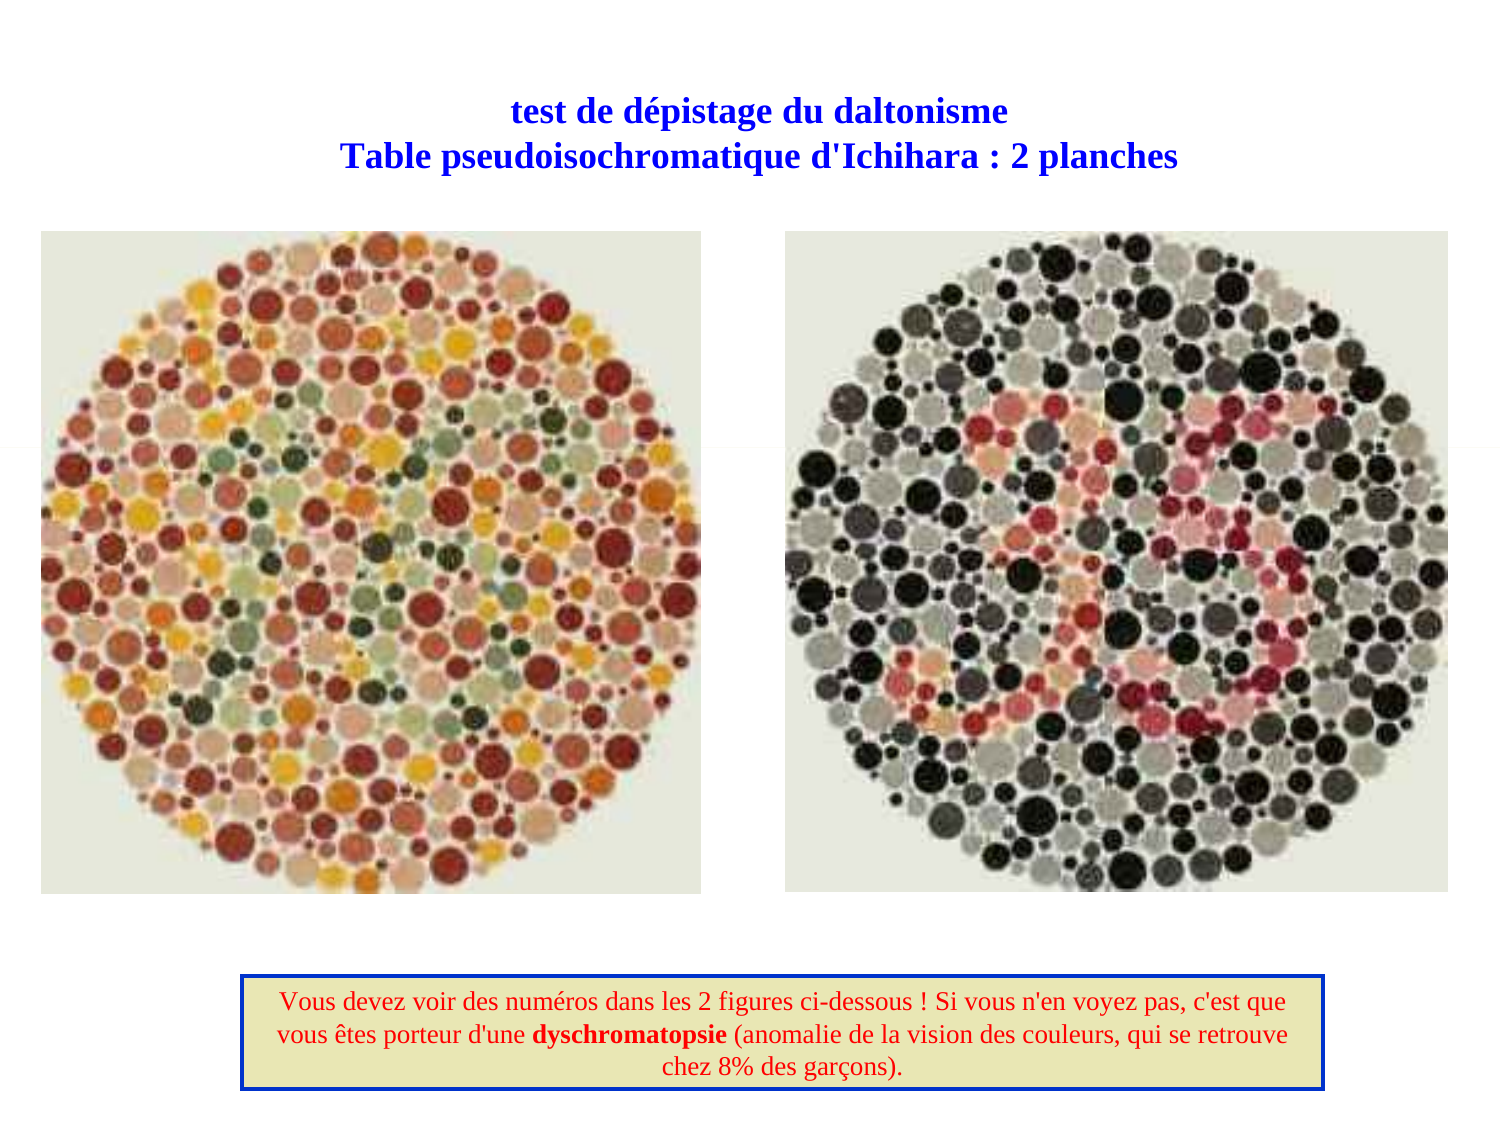

test de dépistage du daltonisme
Table pseudoisochromatique d'Ichihara : 2 planches
| Vous devez voir des numéros dans les 2 figures ci-dessous ! Si vous n'en voyez pas, c'est que vous êtes porteur d'une dyschromatopsie (anomalie de la vision des couleurs, qui se retrouve chez 8% des garçons). |
| --- |